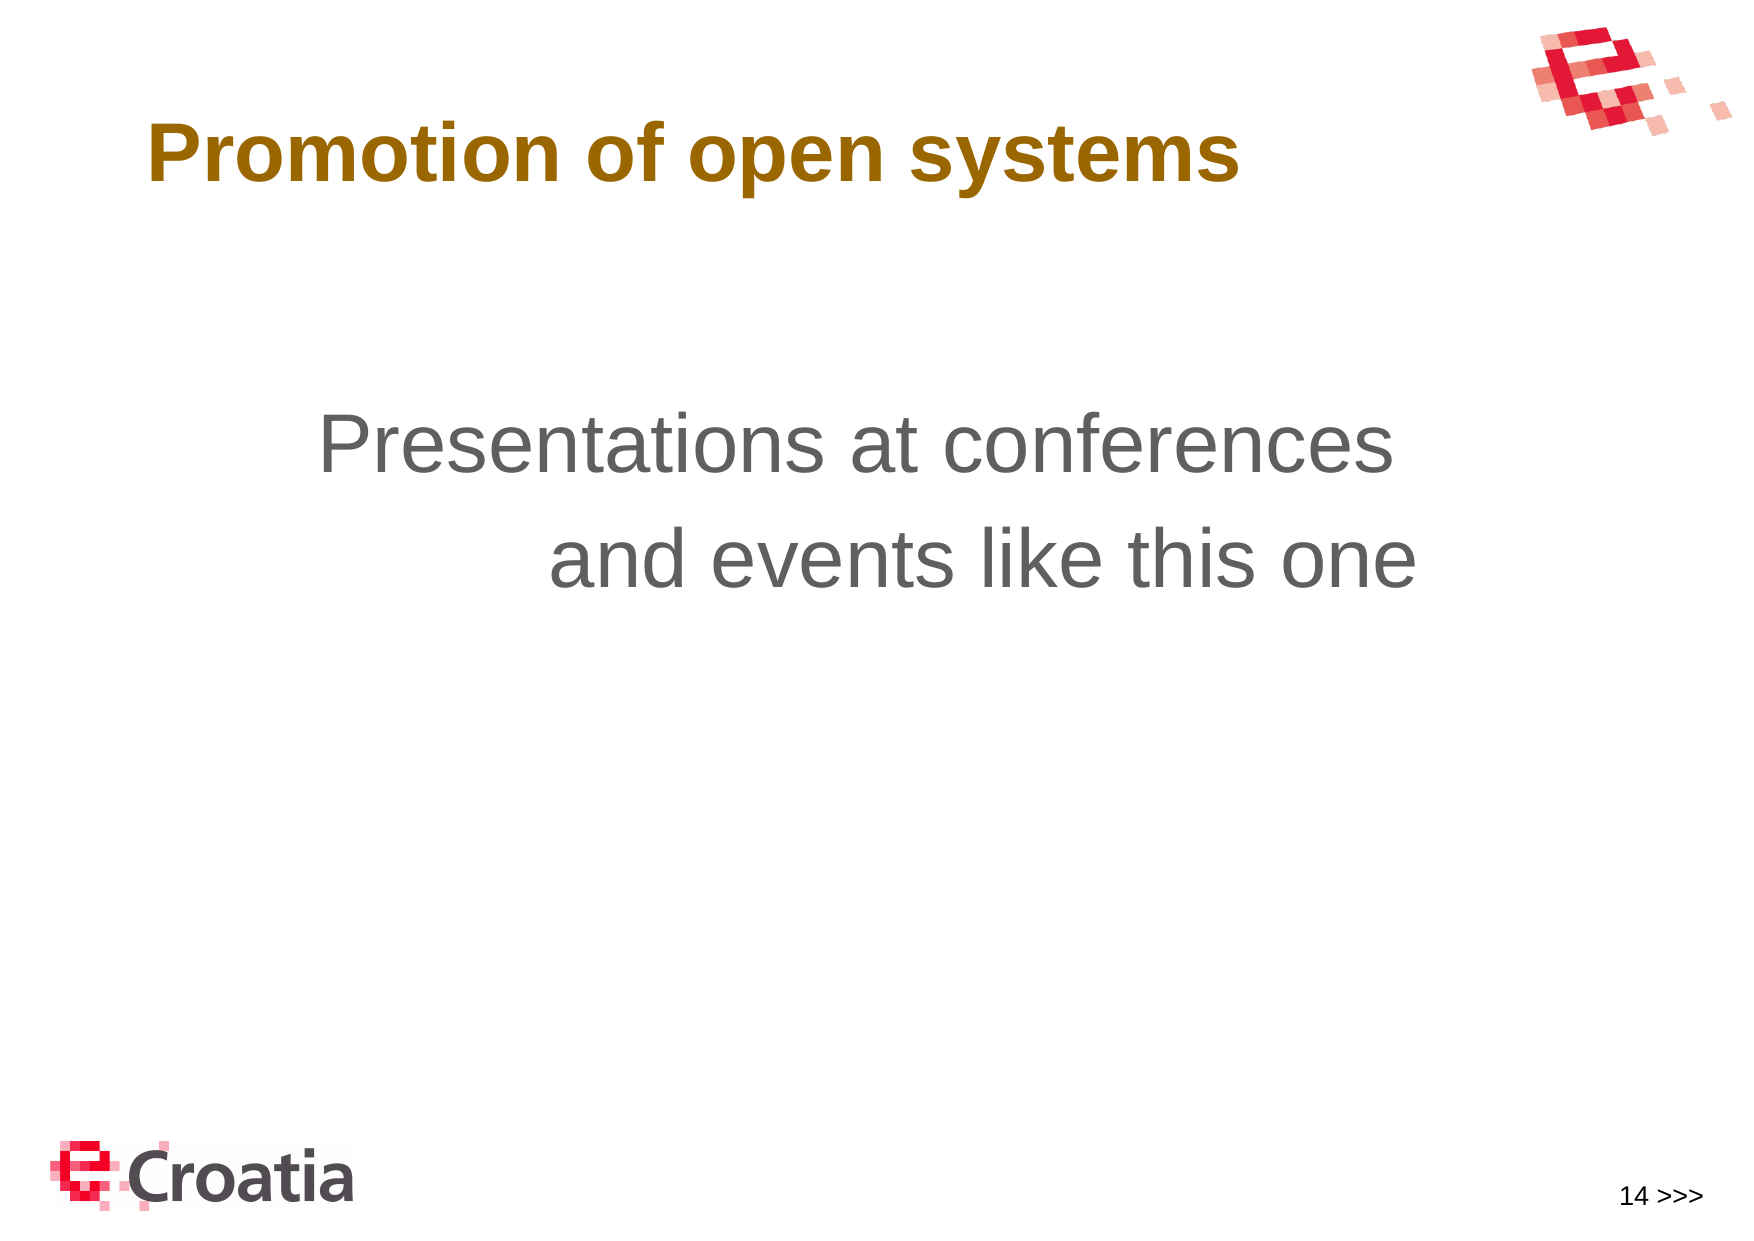

# Promotion of open systems
Presentations at conferences
and events like this one